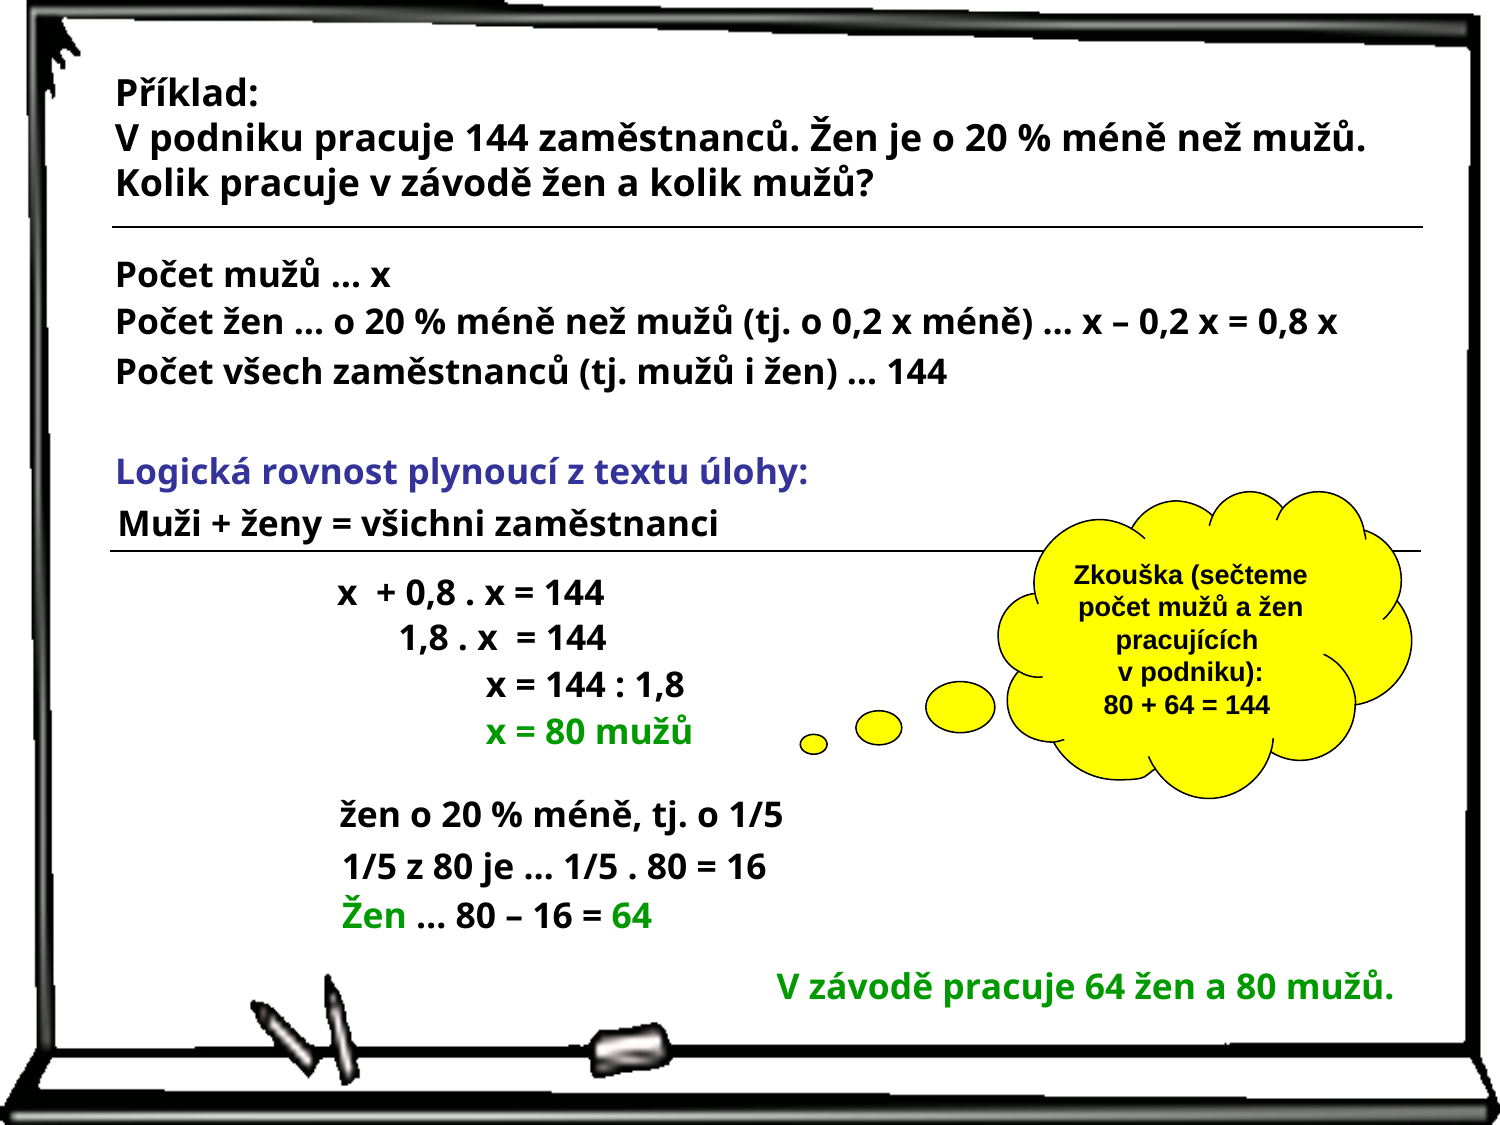

Příklad:
V podniku pracuje 144 zaměstnanců. Žen je o 20 % méně než mužů. Kolik pracuje v závodě žen a kolik mužů?
Počet mužů … x
Počet žen … o 20 % méně než mužů (tj. o 0,2 x méně) … x – 0,2 x = 0,8 x
Počet všech zaměstnanců (tj. mužů i žen) … 144
Logická rovnost plynoucí z textu úlohy:
Zkouška (sečteme počet mužů a žen pracujících
v podniku):
80 + 64 = 144
Muži + ženy = všichni zaměstnanci
x + 0,8 . x = 144
1,8 . x = 144
x = 144 : 1,8
x = 80 mužů
žen o 20 % méně, tj. o 1/5
1/5 z 80 je … 1/5 . 80 = 16
Žen … 80 – 16 = 64
V závodě pracuje 64 žen a 80 mužů.